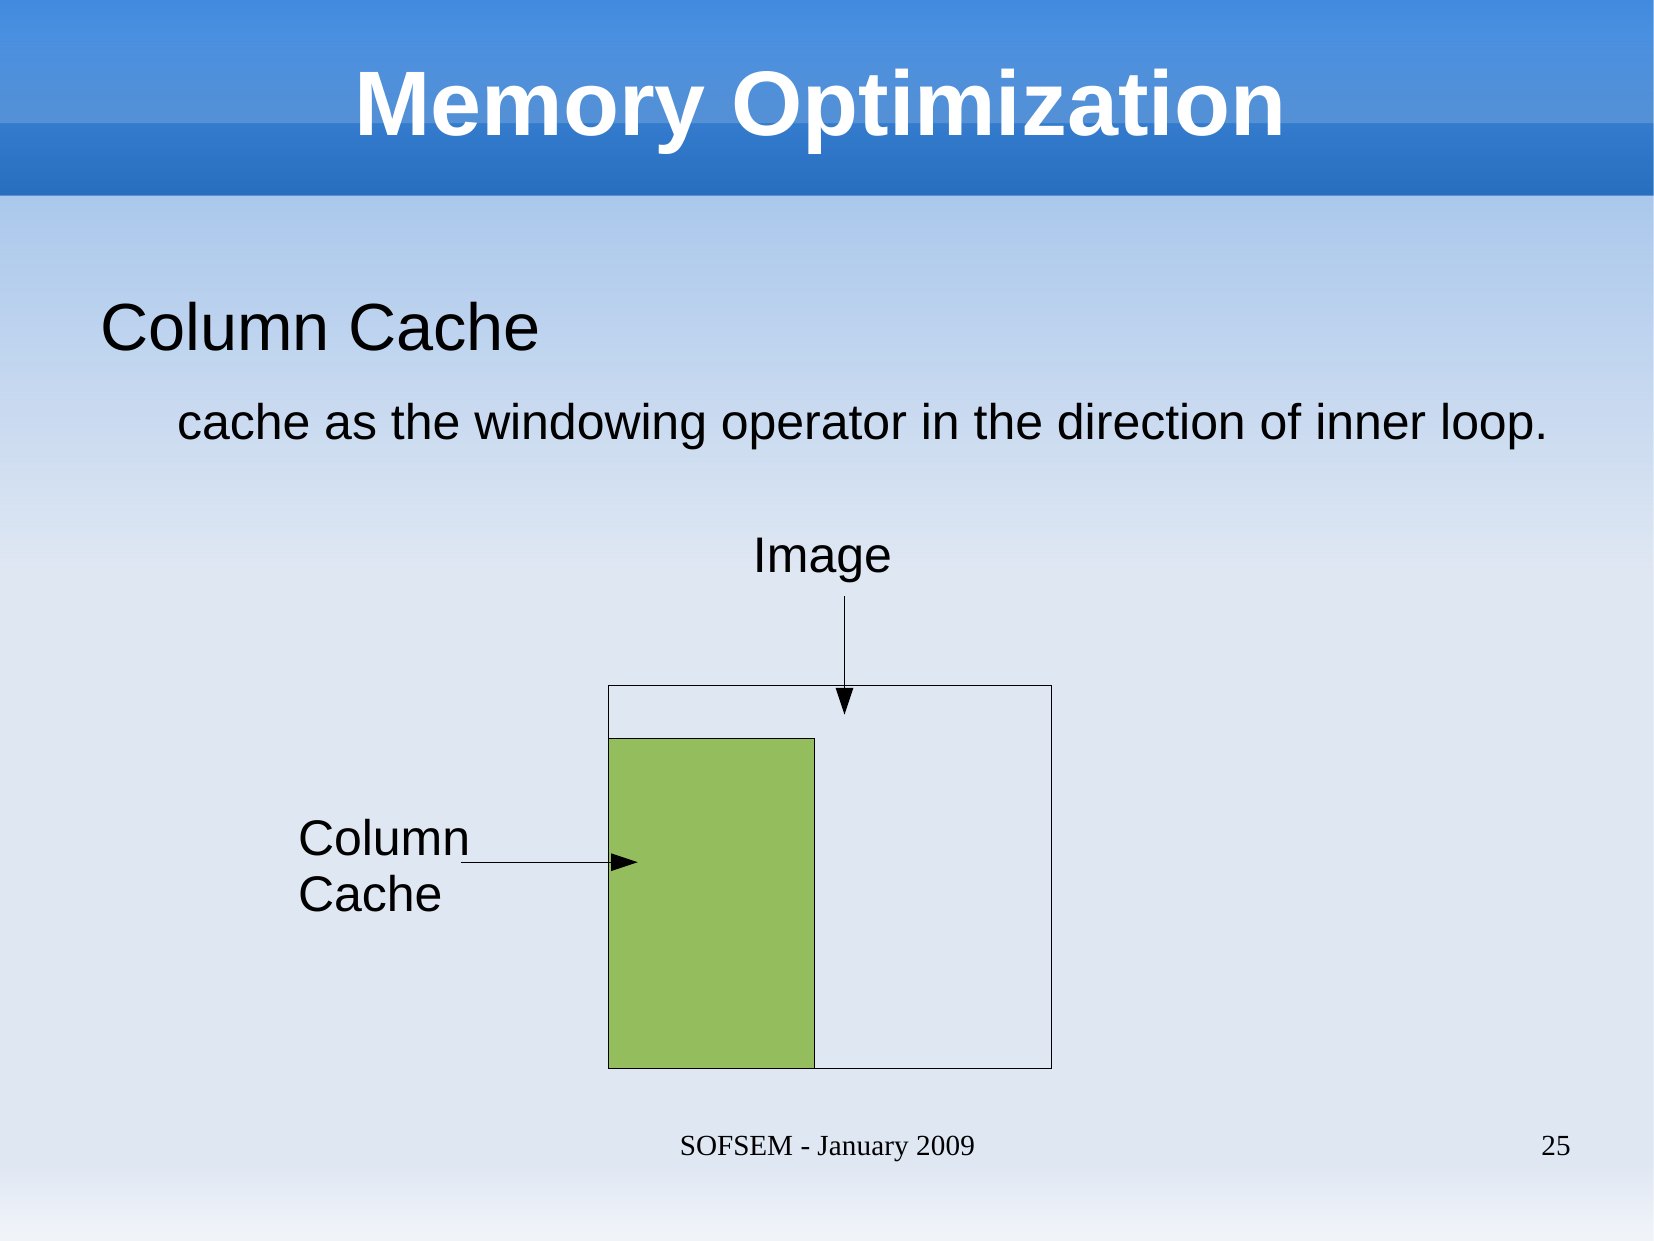

# Memory Optimization
Column Cache
cache as the windowing operator in the direction of inner loop.
Image
Column
Cache
SOFSEM - January 2009
25